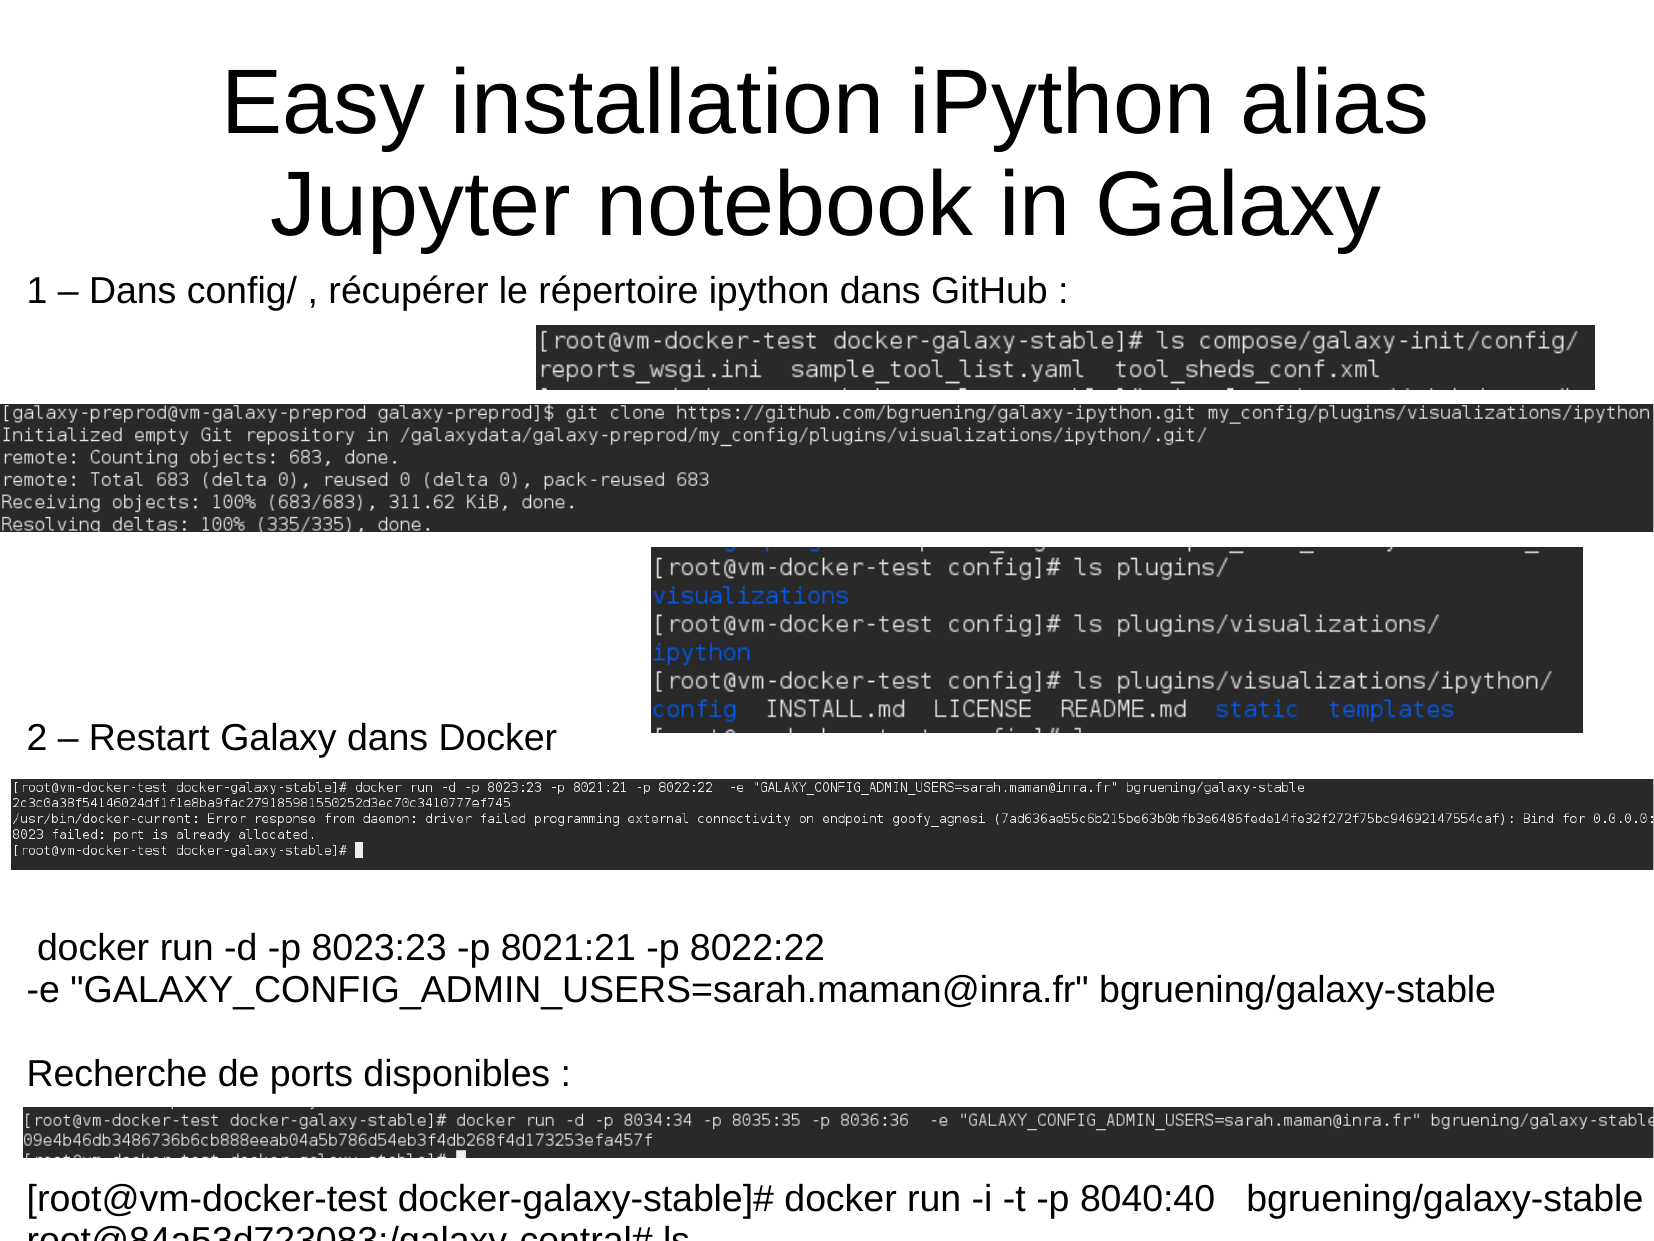

# Easy installation iPython alias Jupyter notebook in Galaxy
1 – Dans config/ , récupérer le répertoire ipython dans GitHub :
2 – Restart Galaxy dans Docker
 docker run -d -p 8023:23 -p 8021:21 -p 8022:22
-e "GALAXY_CONFIG_ADMIN_USERS=sarah.maman@inra.fr" bgruening/galaxy-stable
Recherche de ports disponibles :
[root@vm-docker-test docker-galaxy-stable]# docker run -i -t -p 8040:40 bgruening/galaxy-stable /bin/bash
root@84a53d723083:/galaxy-central# ls
CITATION contrib cron external_service_types locale openid run_reports.sh scripts test tools
client CONTRIBUTING.md database extract_dataset_parts.sh Makefile README.rst run.sh setup.cfg test-data tox.ini
CODE_OF_CONDUCT.md CONTRIBUTORS.md display_applications lib manage_db.sh requirements.txt run_tests.sh static tool-data
config create_db.sh doc LICENSE.txt manage_tools.sh rolling_restart.sh run_tool_shed.sh templates tool_list.py
root@84a53d723083:/galaxy-central# sh run.sh &
[1] 17
root@84a53d723083:/galaxy-central# Activating virtualenv at /galaxy_venv
The directory '/home/galaxy/.cache/pip/http' or its parent directory is not owned by the current user and the cache has been disabled. Please check the permissions and owner of that directory. If executing pip with sudo, you may want sudo's -H flag.
The directory '/home/galaxy/.cache/pip' or its parent directory is not owned by the current user and caching wheels has been disabled. check the permissions and owner of that directory. If executing pip with sudo, you may want sudo's -H flag.
Requirement already satisfied: pip>=8.1 in /galaxy_venv/lib/python2.7/site-packages
/galaxy_venv/local/lib/python2.7/site-packages/pip/_vendor/requests/packages/urllib3/util/ssl_.py:318: SNIMissingWarning: An HTTPS request has been made, but the SNI (Subject Name Indication) extension to TLS is not available on this platform. This may cause the server to present an incorrect TLS certificate, which can cause validation failures. You can upgrade to a newer version of Python to solve this. For more information, see https://urllib3.readthedocs.io/en/latest/security.html#snimissingwarning.
 SNIMissingWarning
/galaxy_venv/local/lib/python2.7/site-packages/pip/_vendor/requests/packages/urllib3/util/ssl_.py:122: InsecurePlatformWarning: A true SSLContext object is not available. This prevents urllib3 from configuring SSL appropriately and may cause certain SSL connections to fail. You can upgrade to a newer version of Python to solve this. For more information, see https://urllib3.readthedocs.io/en/latest/security.html#insecureplatformwarning.
 InsecurePlatformWarning
The directory '/home/galaxy/.cache/pip/http' or its parent directory